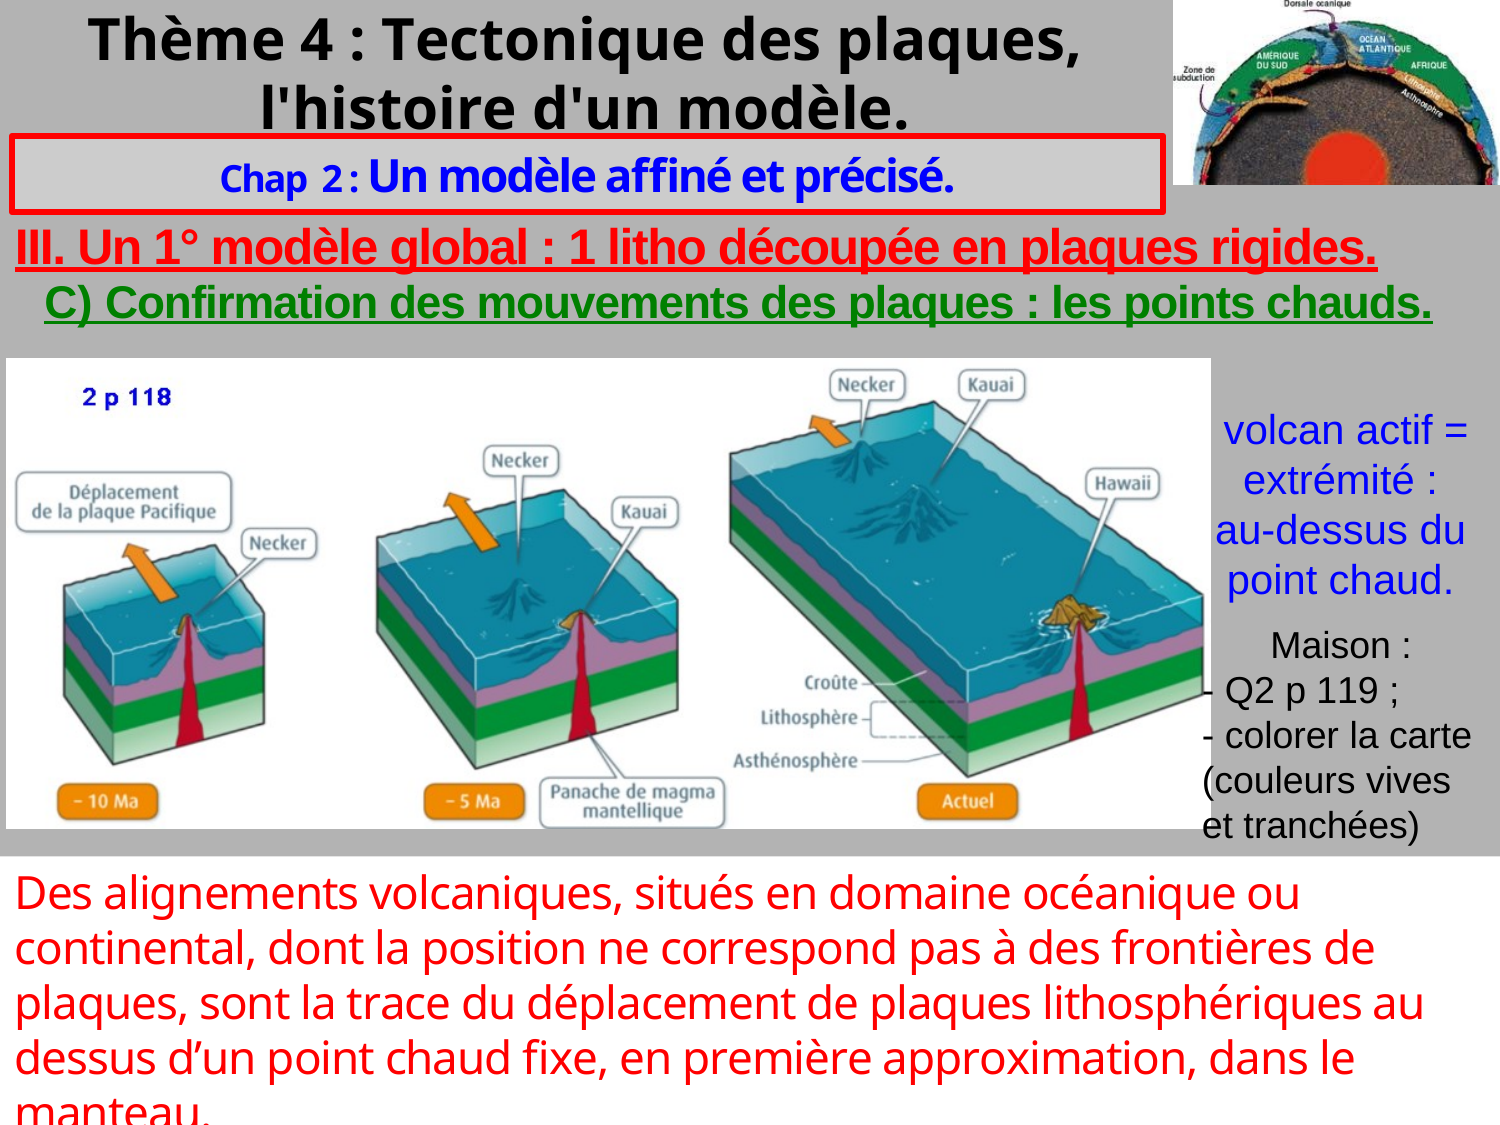

Thème 4 : Tectonique des plaques, l'histoire d'un modèle.
Chap 2 : Un modèle affiné et précisé.
III. Un 1° modèle global : 1 litho découpée en plaques rigides.
C) Confirmation des mouvements des plaques : les points chauds.
 volcan actif = extrémité :
au-dessus du point chaud.
Maison :
- Q2 p 119 ;
- colorer la carte (couleurs vives et tranchées)
Des alignements volcaniques, situés en domaine océanique ou continental, dont la position ne correspond pas à des frontières de plaques, sont la trace du déplacement de plaques lithosphériques au dessus d’un point chaud fixe, en première approximation, dans le manteau.